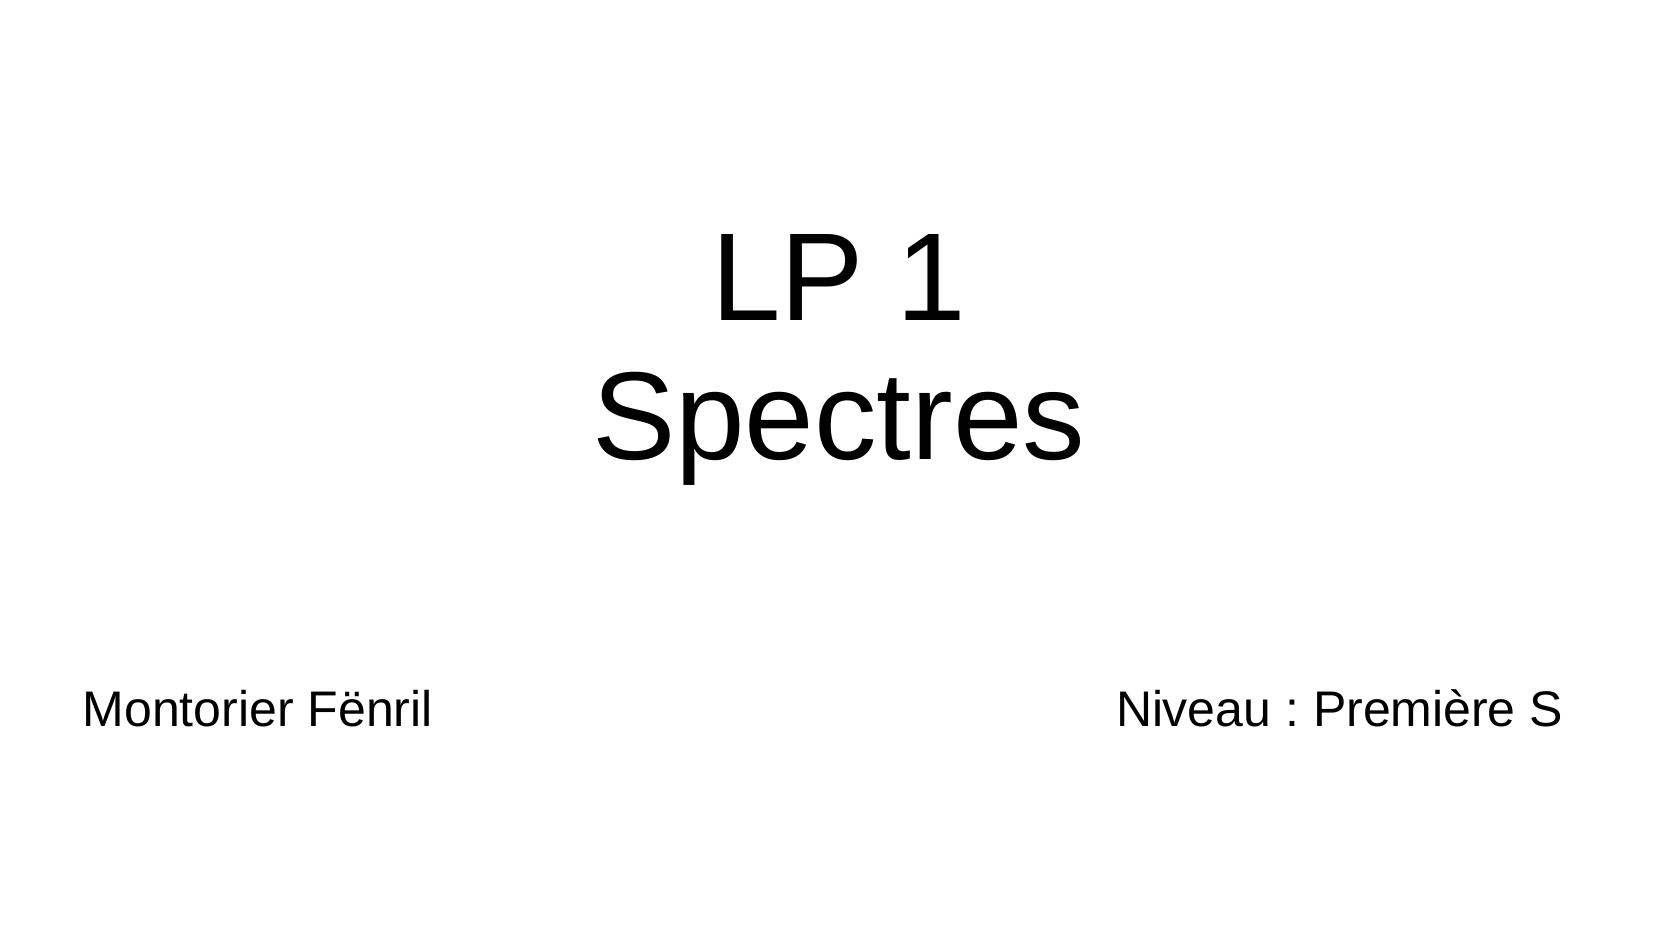

# LP 1 Spectres
Montorier Fënril										Niveau : Première S